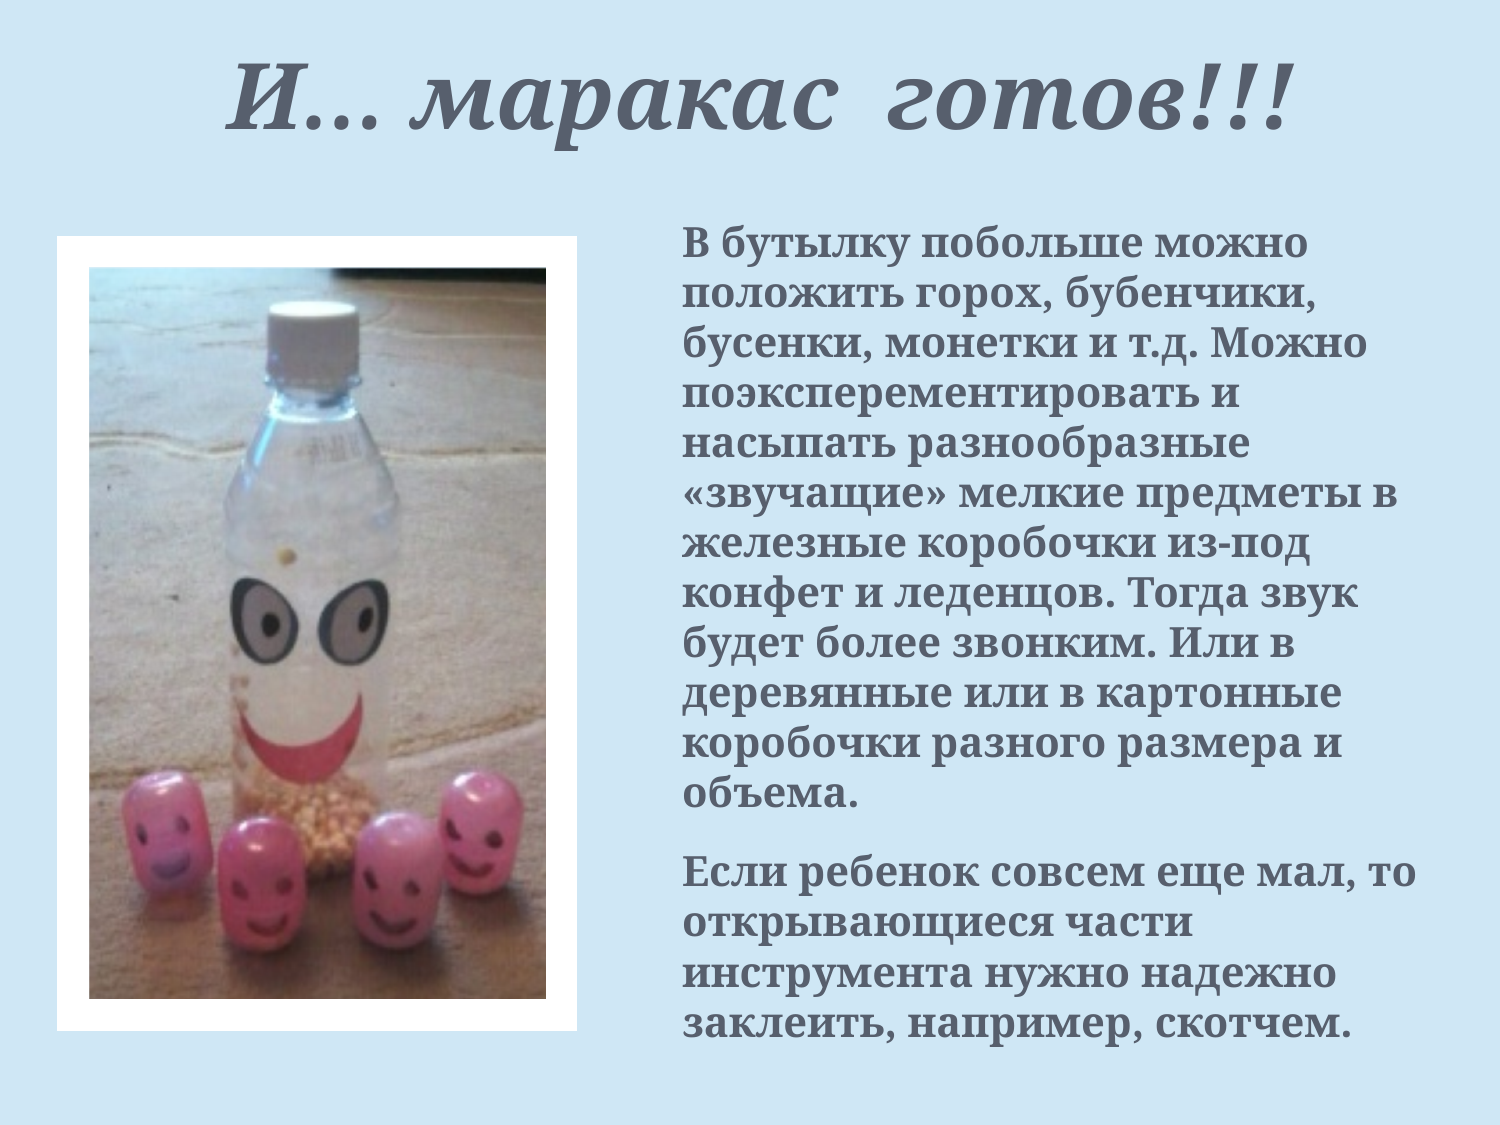

# И… маракас готов!!!
В бутылку побольше можно положить горох, бубенчики, бусенки, монетки и т.д. Можно поэксперементировать и насыпать разнообразные «звучащие» мелкие предметы в железные коробочки из-под конфет и леденцов. Тогда звук будет более звонким. Или в деревянные или в картонные коробочки разного размера и объема.
Если ребенок совсем еще мал, то открывающиеся части инструмента нужно надежно заклеить, например, скотчем.